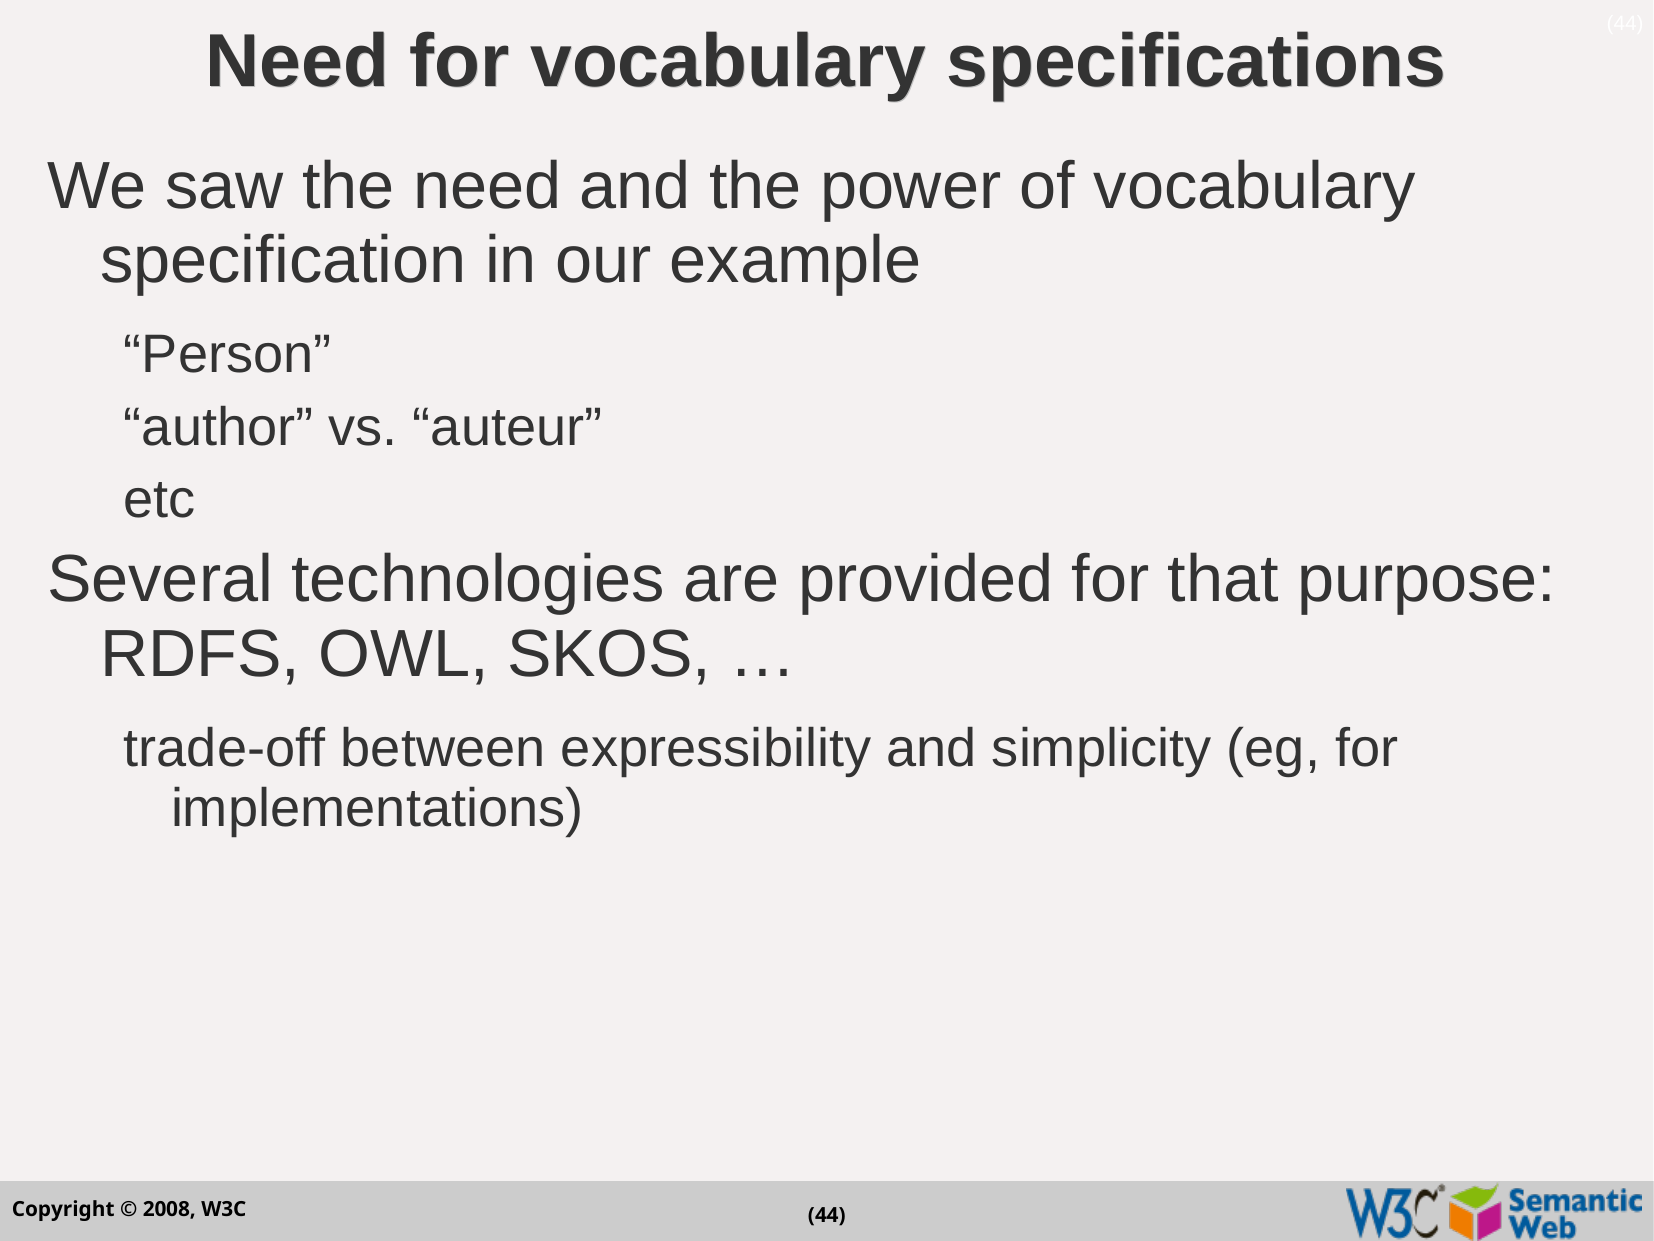

# Need for vocabulary specifications
We saw the need and the power of vocabulary specification in our example
“Person”
“author” vs. “auteur”
etc
Several technologies are provided for that purpose: RDFS, OWL, SKOS, …
trade-off between expressibility and simplicity (eg, for implementations)